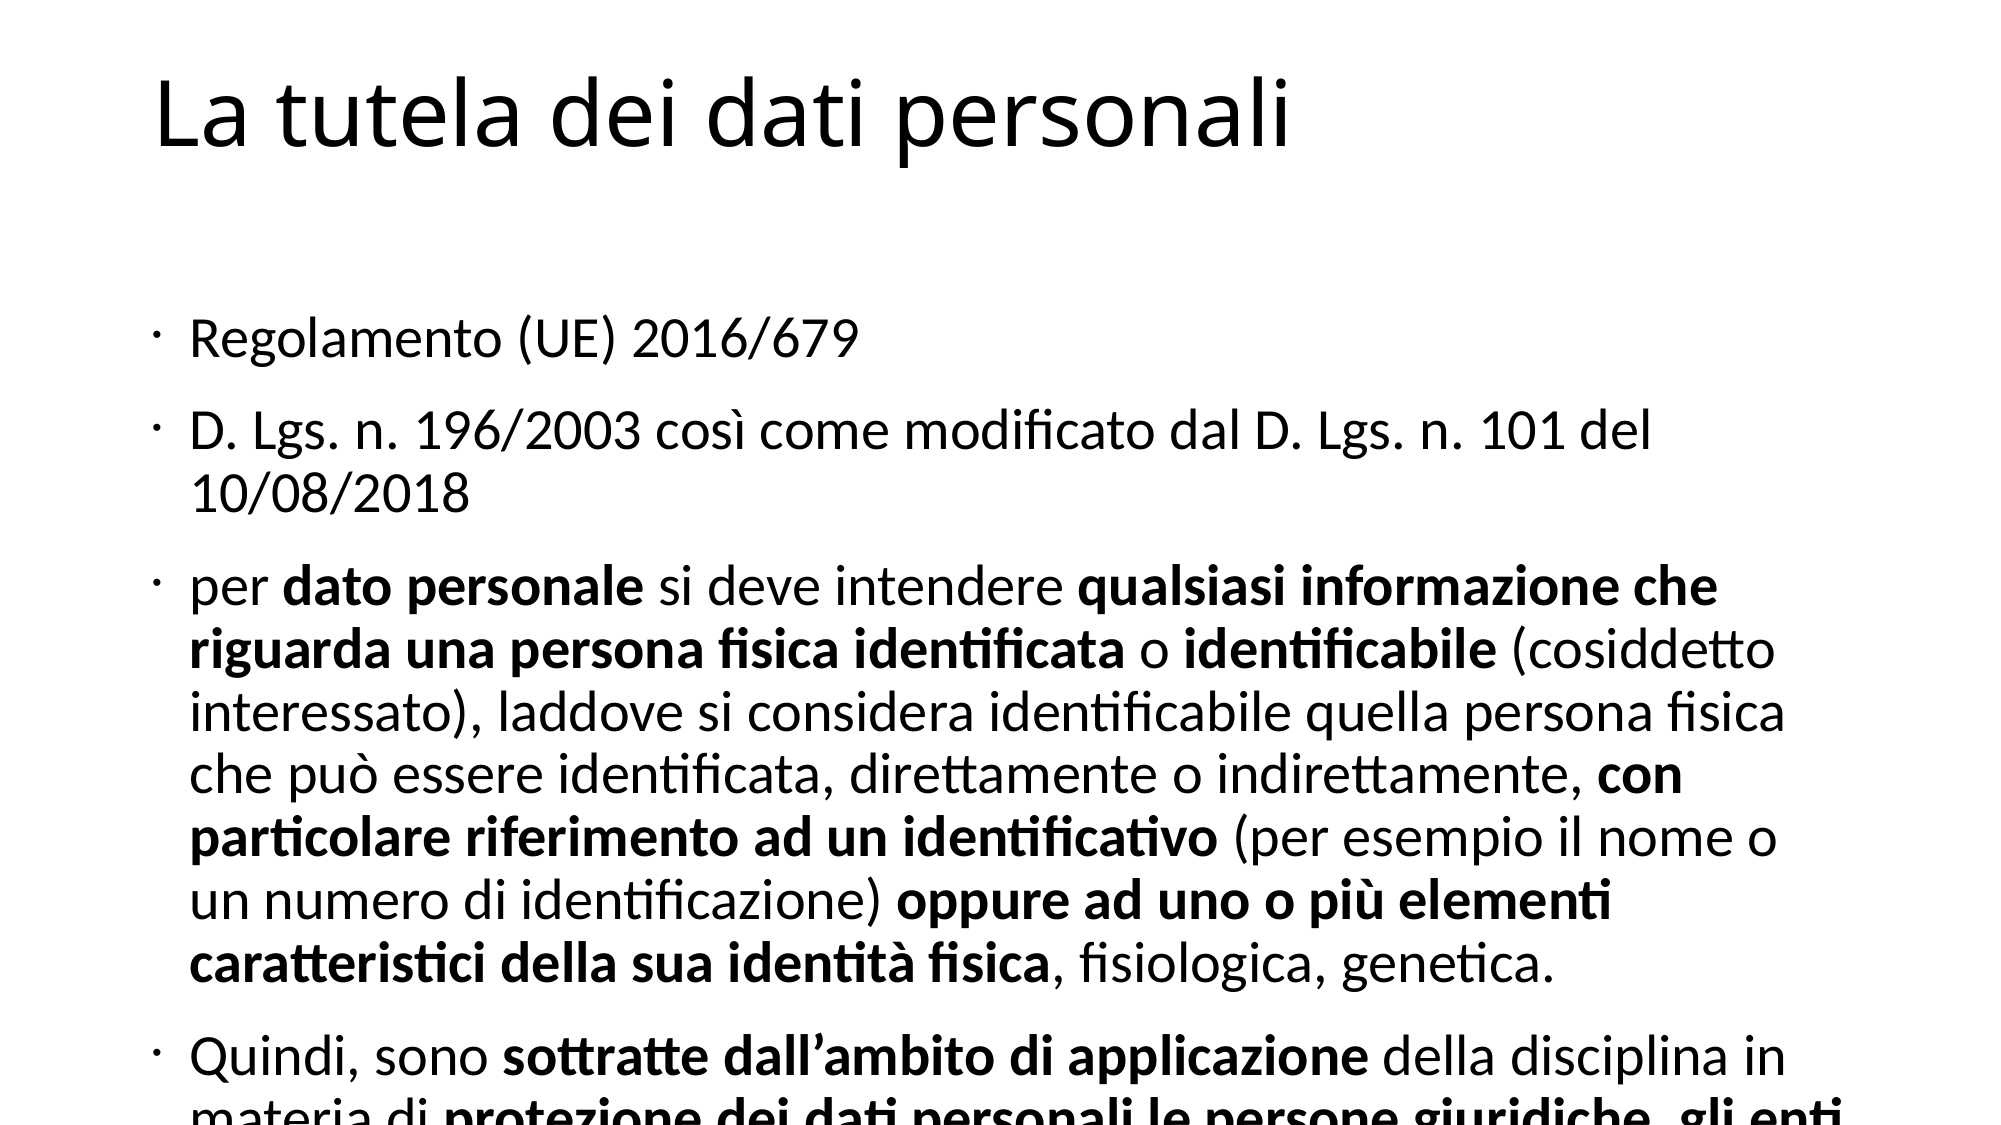

# La tutela dei dati personali
Regolamento (UE) 2016/679
D. Lgs. n. 196/2003 così come modificato dal D. Lgs. n. 101 del 10/08/2018
per dato personale si deve intendere qualsiasi informazione che riguarda una persona fisica identificata o identificabile (cosiddetto interessato), laddove si considera identificabile quella persona fisica che può essere identificata, direttamente o indirettamente, con particolare riferimento ad un identificativo (per esempio il nome o un numero di identificazione) oppure ad uno o più elementi caratteristici della sua identità fisica, fisiologica, genetica.
Quindi, sono sottratte dall’ambito di applicazione della disciplina in materia di protezione dei dati personali le persone giuridiche, gli enti e le associazioni, che non possono beneficiare della predetta tutela.